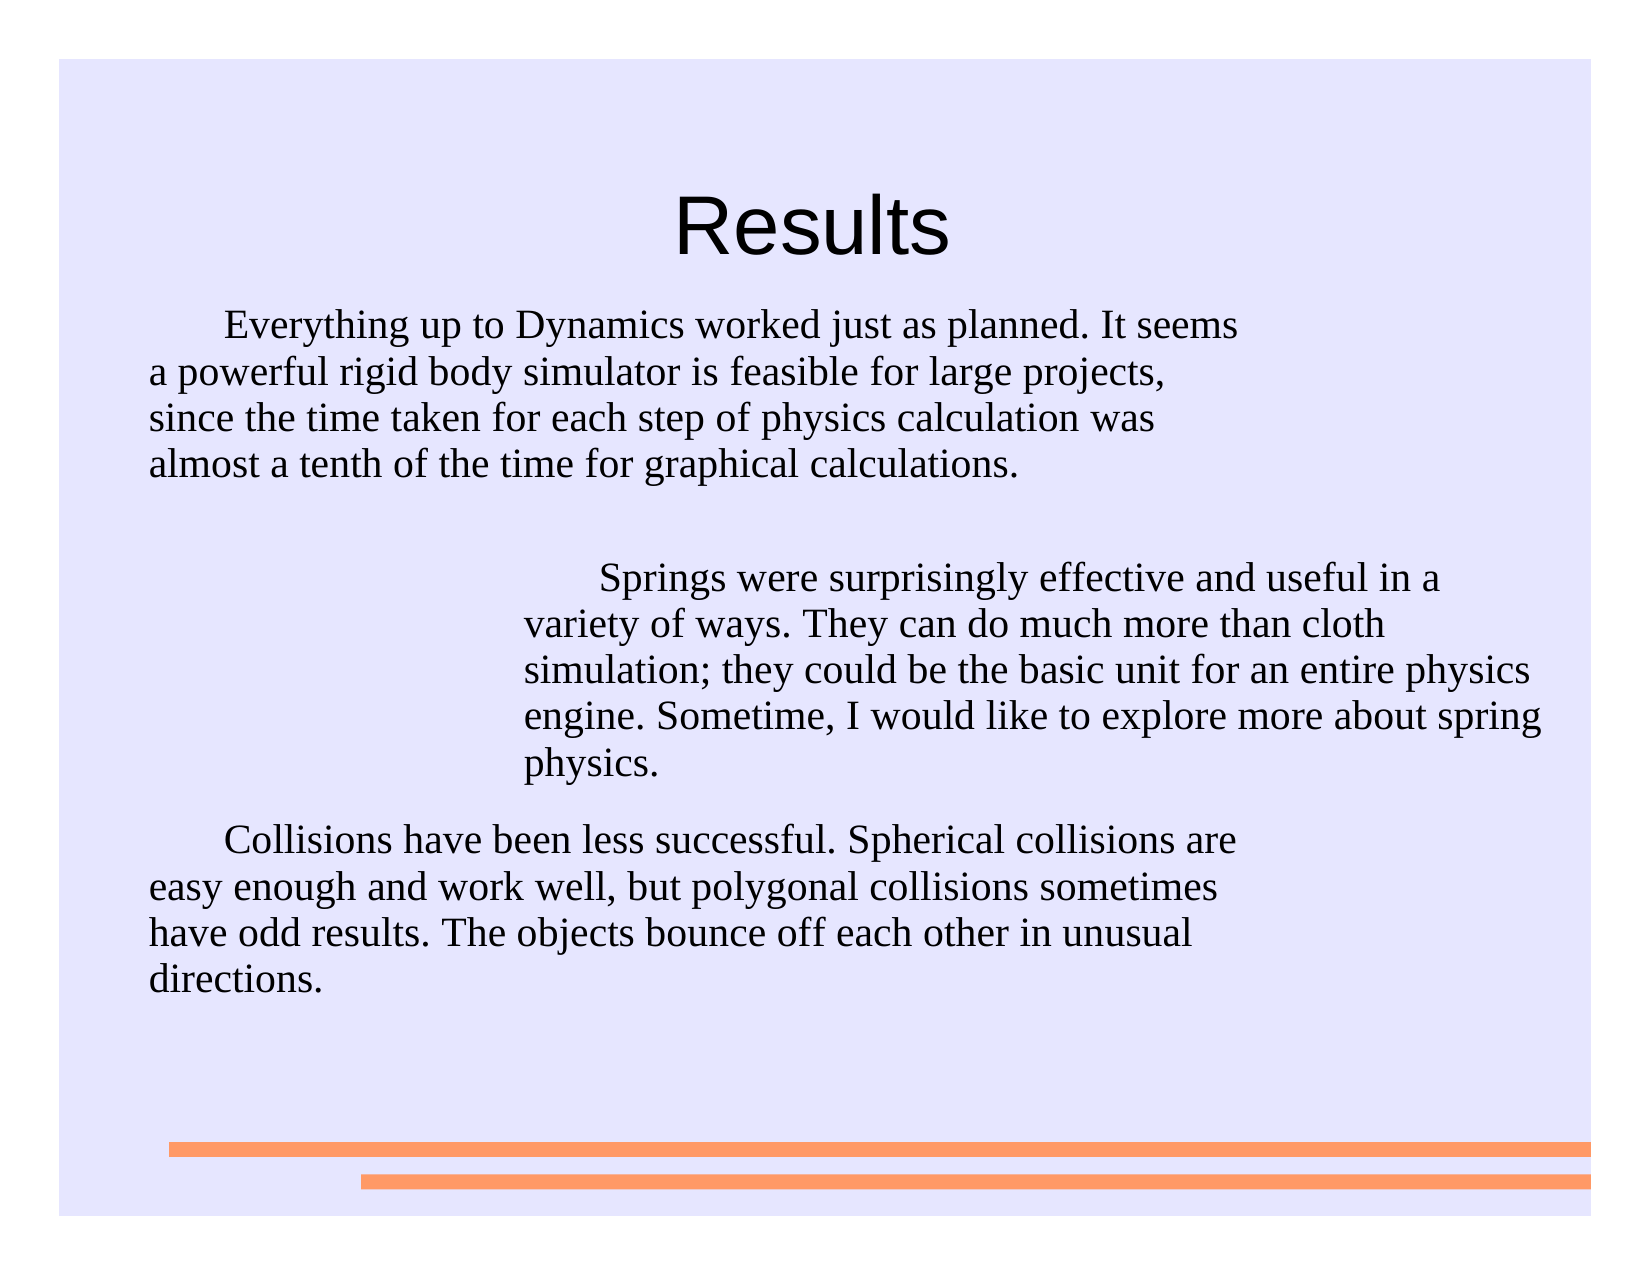

Results
	Everything up to Dynamics worked just as planned. It seems a powerful rigid body simulator is feasible for large projects, since the time taken for each step of physics calculation was almost a tenth of the time for graphical calculations.
	Springs were surprisingly effective and useful in a variety of ways. They can do much more than cloth simulation; they could be the basic unit for an entire physics engine. Sometime, I would like to explore more about spring physics.
	Collisions have been less successful. Spherical collisions are easy enough and work well, but polygonal collisions sometimes have odd results. The objects bounce off each other in unusual directions.